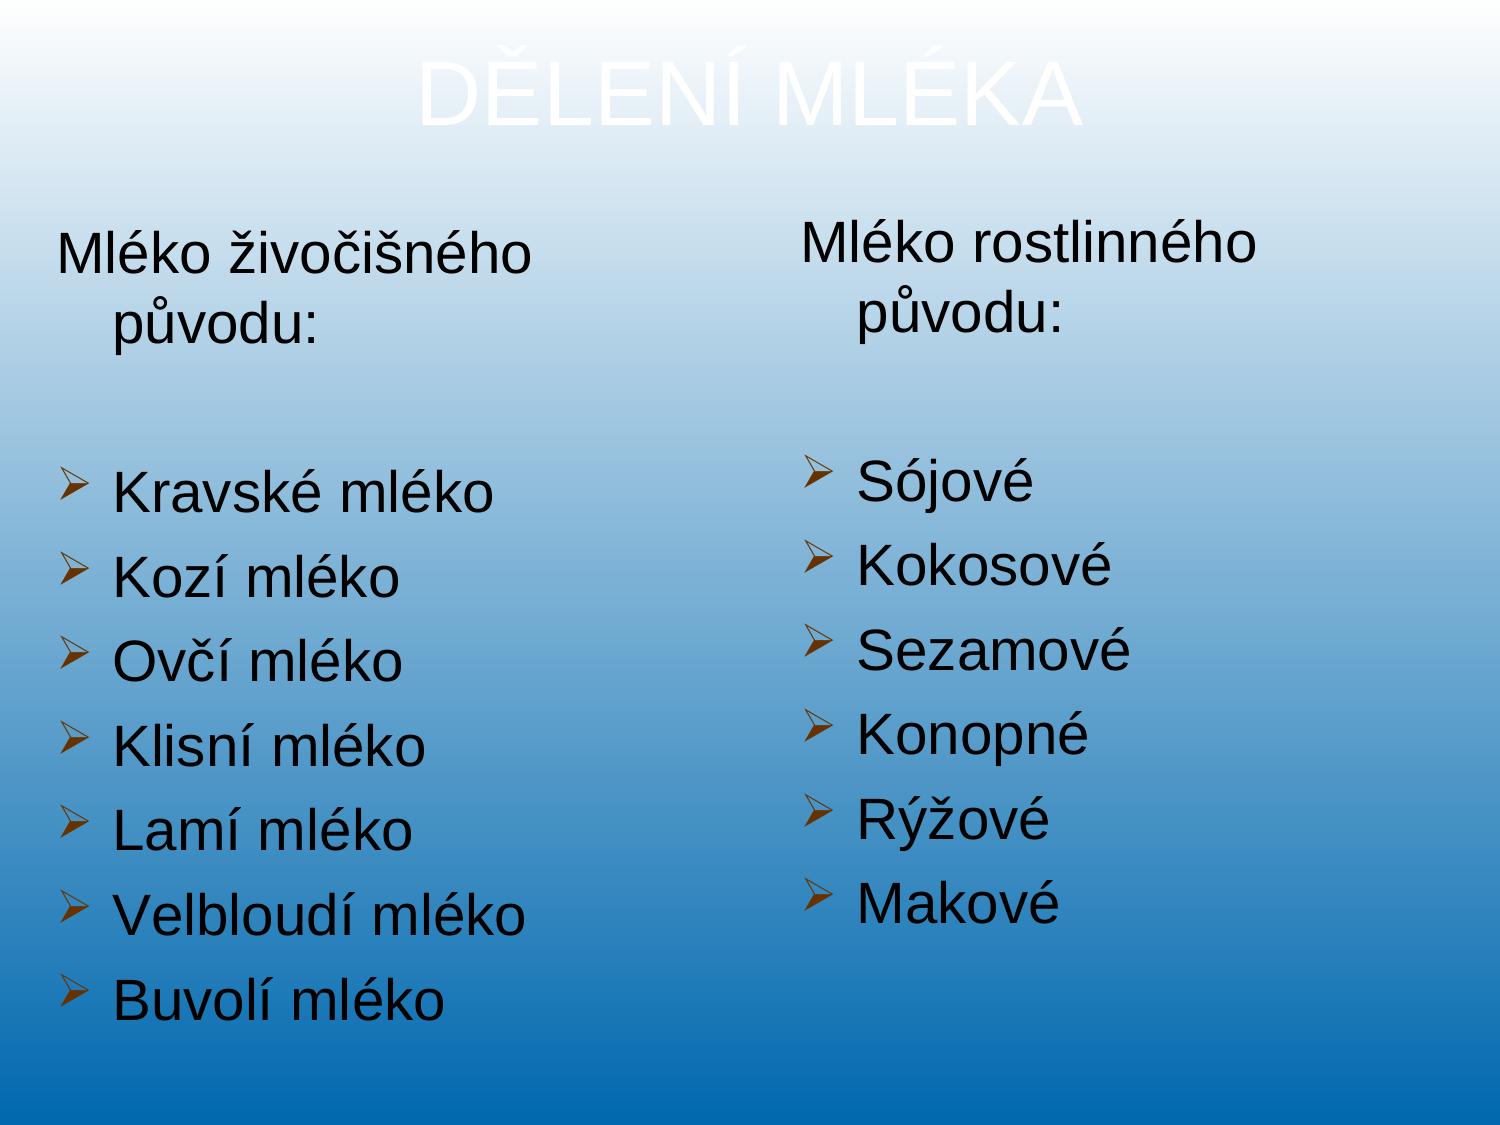

# DĚLENÍ MLÉKA
Mléko rostlinného původu:
Sójové
Kokosové
Sezamové
Konopné
Rýžové
Makové
Mléko živočišného původu:
Kravské mléko
Kozí mléko
Ovčí mléko
Klisní mléko
Lamí mléko
Velbloudí mléko
Buvolí mléko